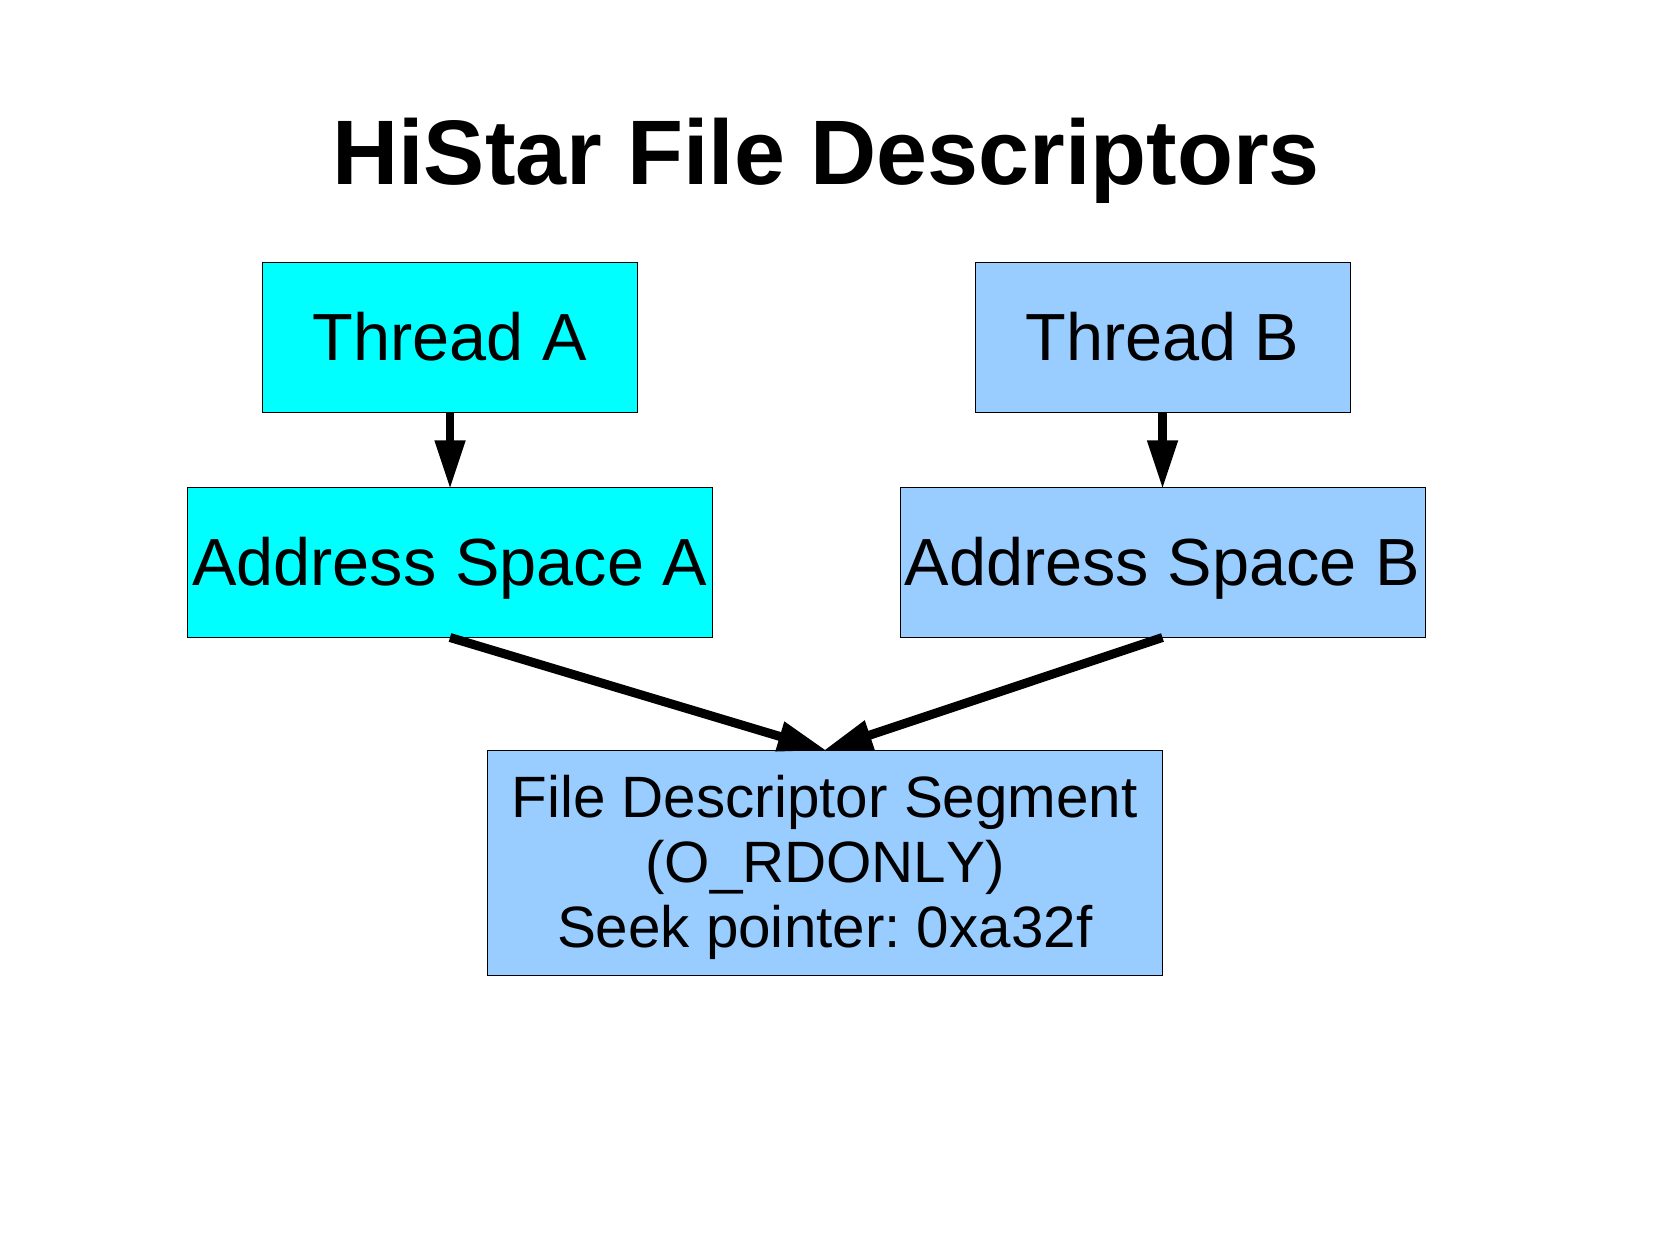

# HiStar File Descriptors
Thread A
Thread B
Address Space A
Address Space B
File Descriptor Segment
(O_RDONLY)
Seek pointer: 0xa32f